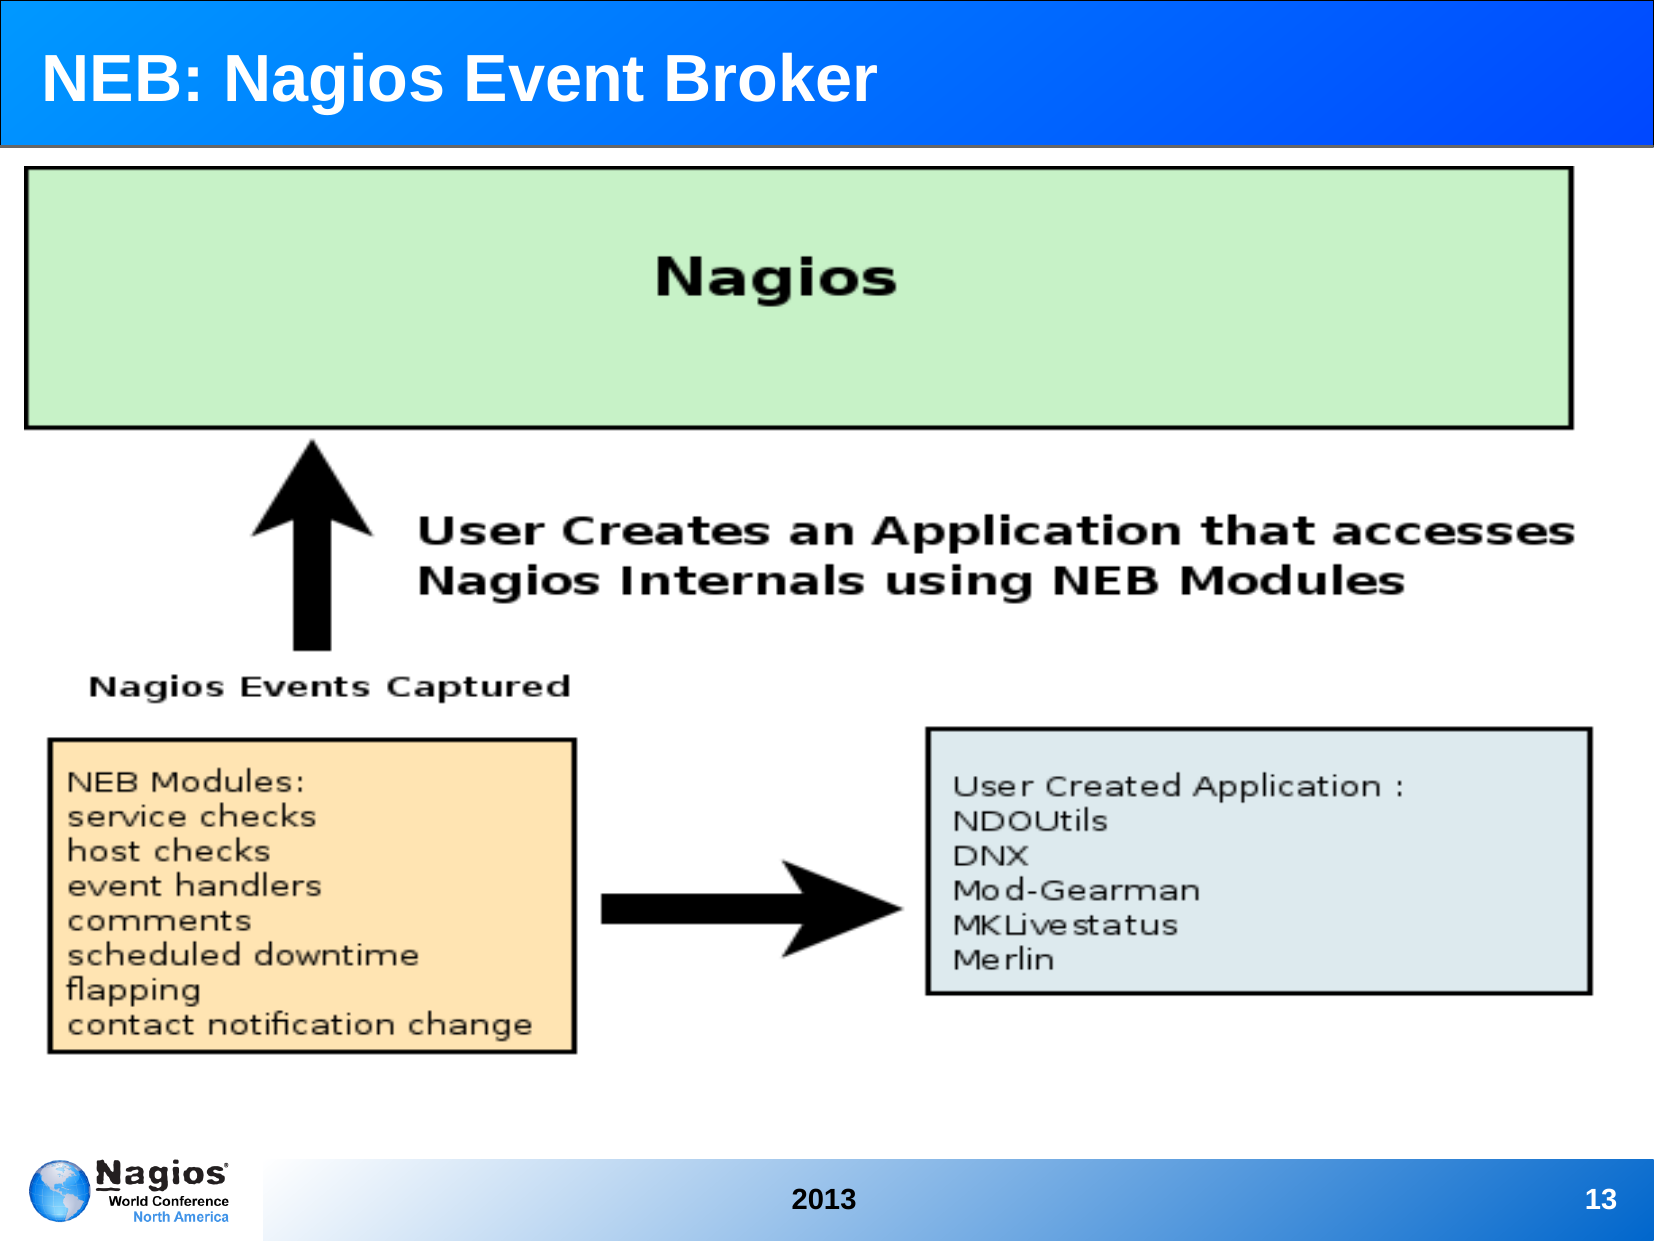

# NEB: Nagios Event Broker
2011
13